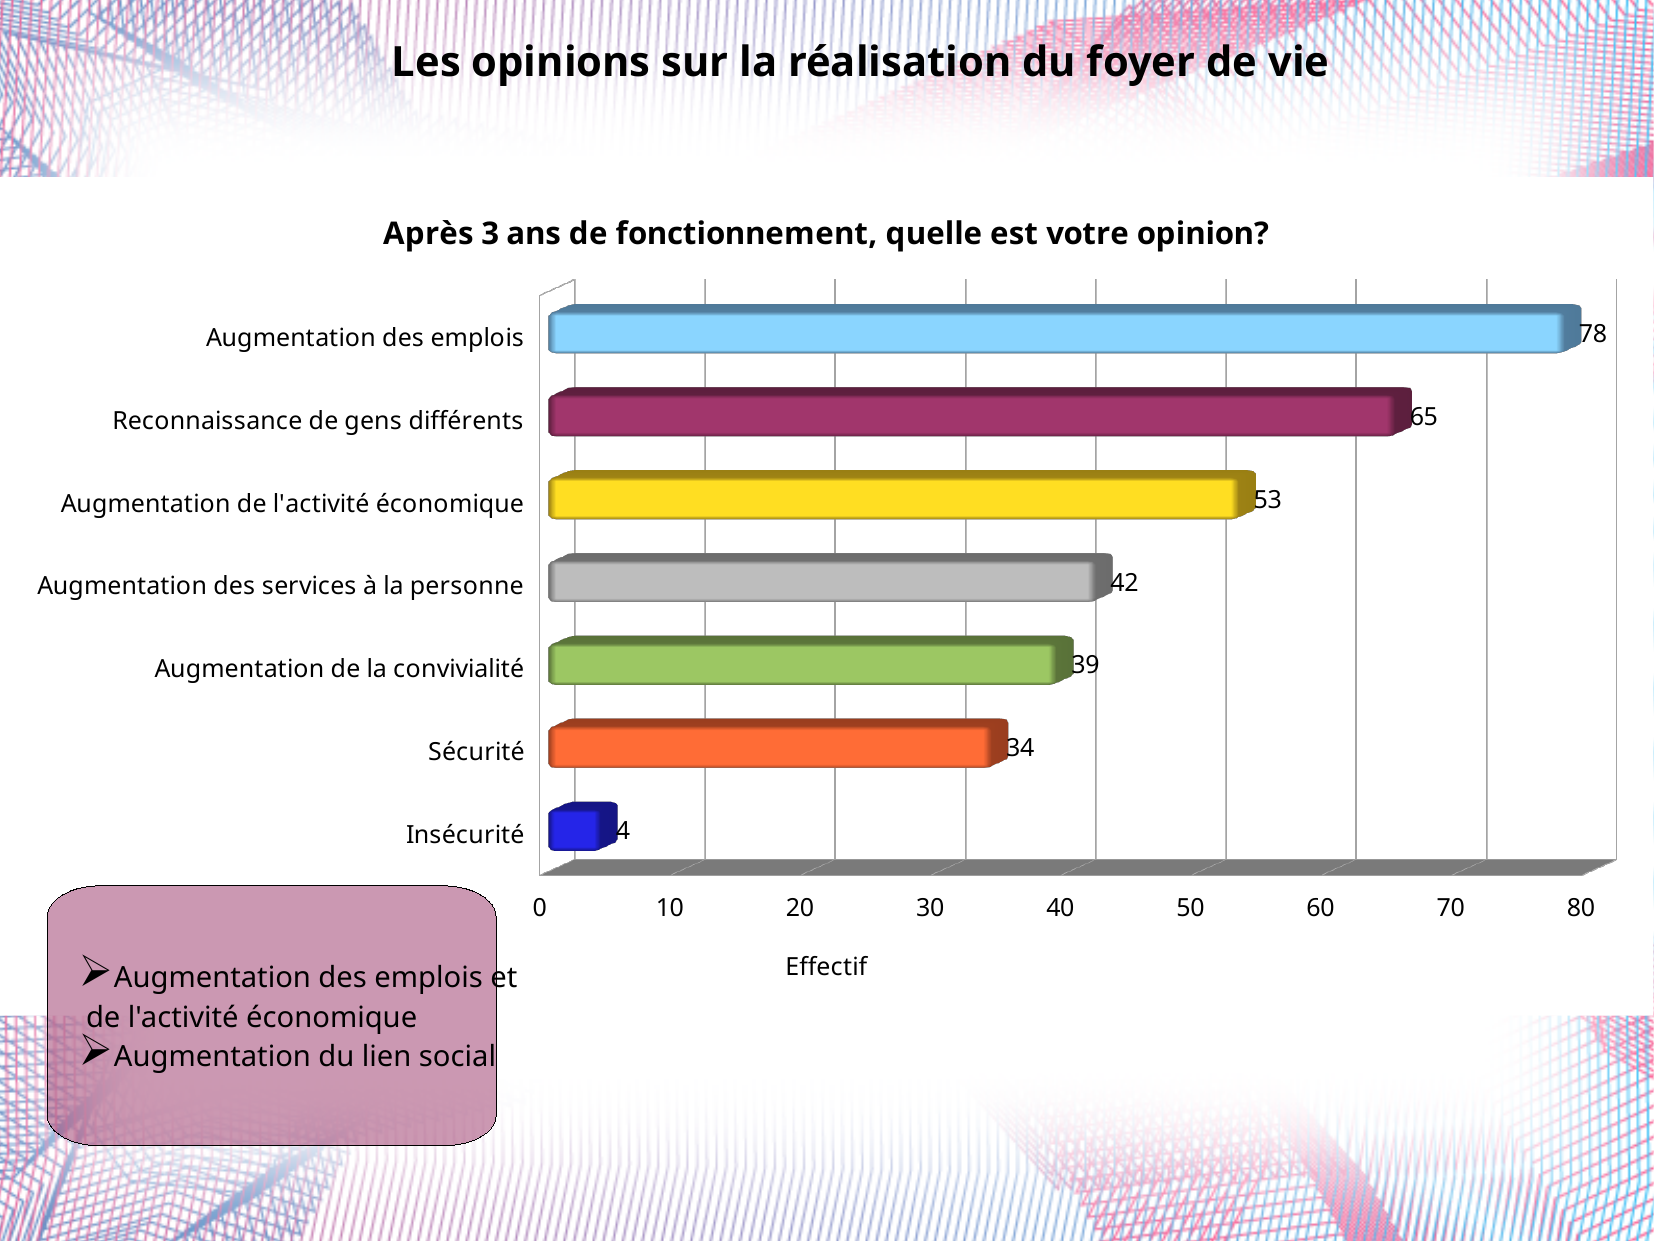

Les opinions sur la réalisation du foyer de vie
[unsupported chart]
Augmentation des emplois et
 de l'activité économique
Augmentation du lien social